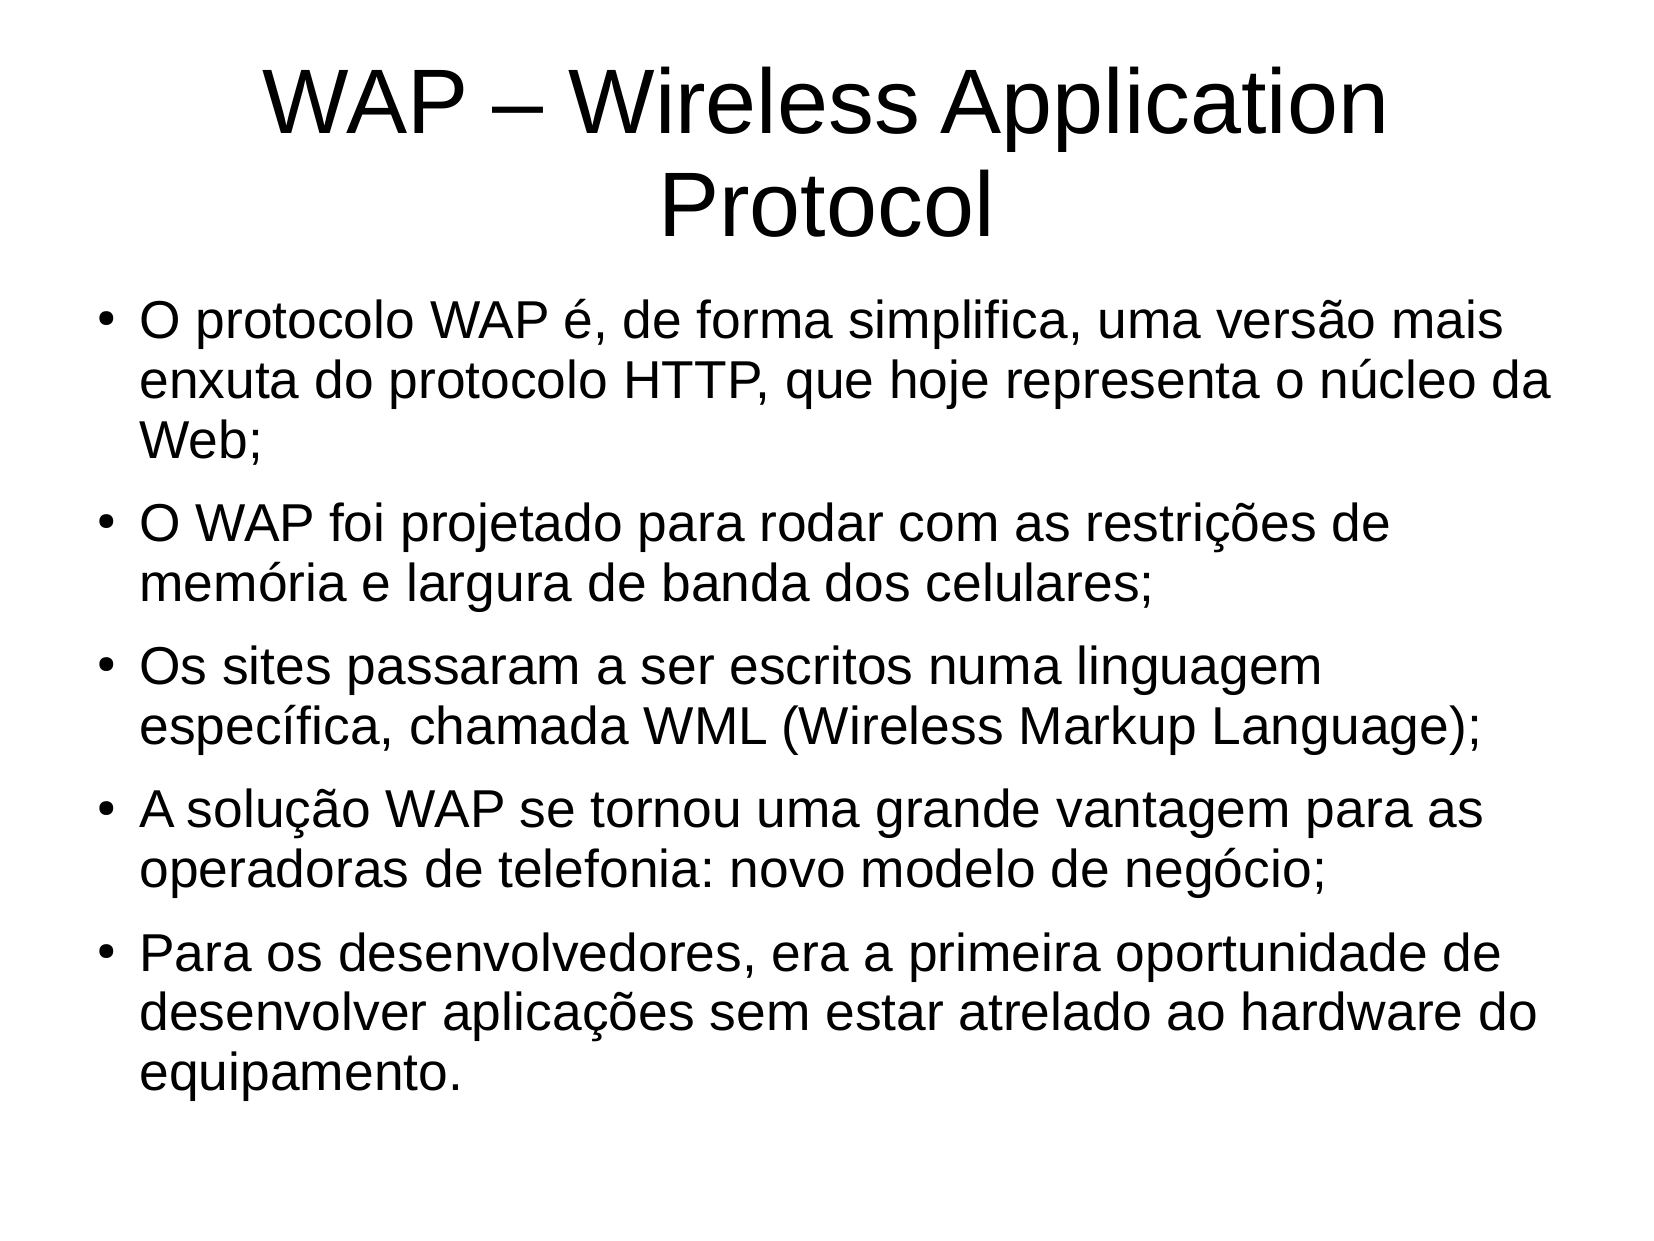

# WAP – Wireless Application Protocol
O protocolo WAP é, de forma simplifica, uma versão mais enxuta do protocolo HTTP, que hoje representa o núcleo da Web;
O WAP foi projetado para rodar com as restrições de memória e largura de banda dos celulares;
Os sites passaram a ser escritos numa linguagem específica, chamada WML (Wireless Markup Language);
A solução WAP se tornou uma grande vantagem para as operadoras de telefonia: novo modelo de negócio;
Para os desenvolvedores, era a primeira oportunidade de desenvolver aplicações sem estar atrelado ao hardware do equipamento.